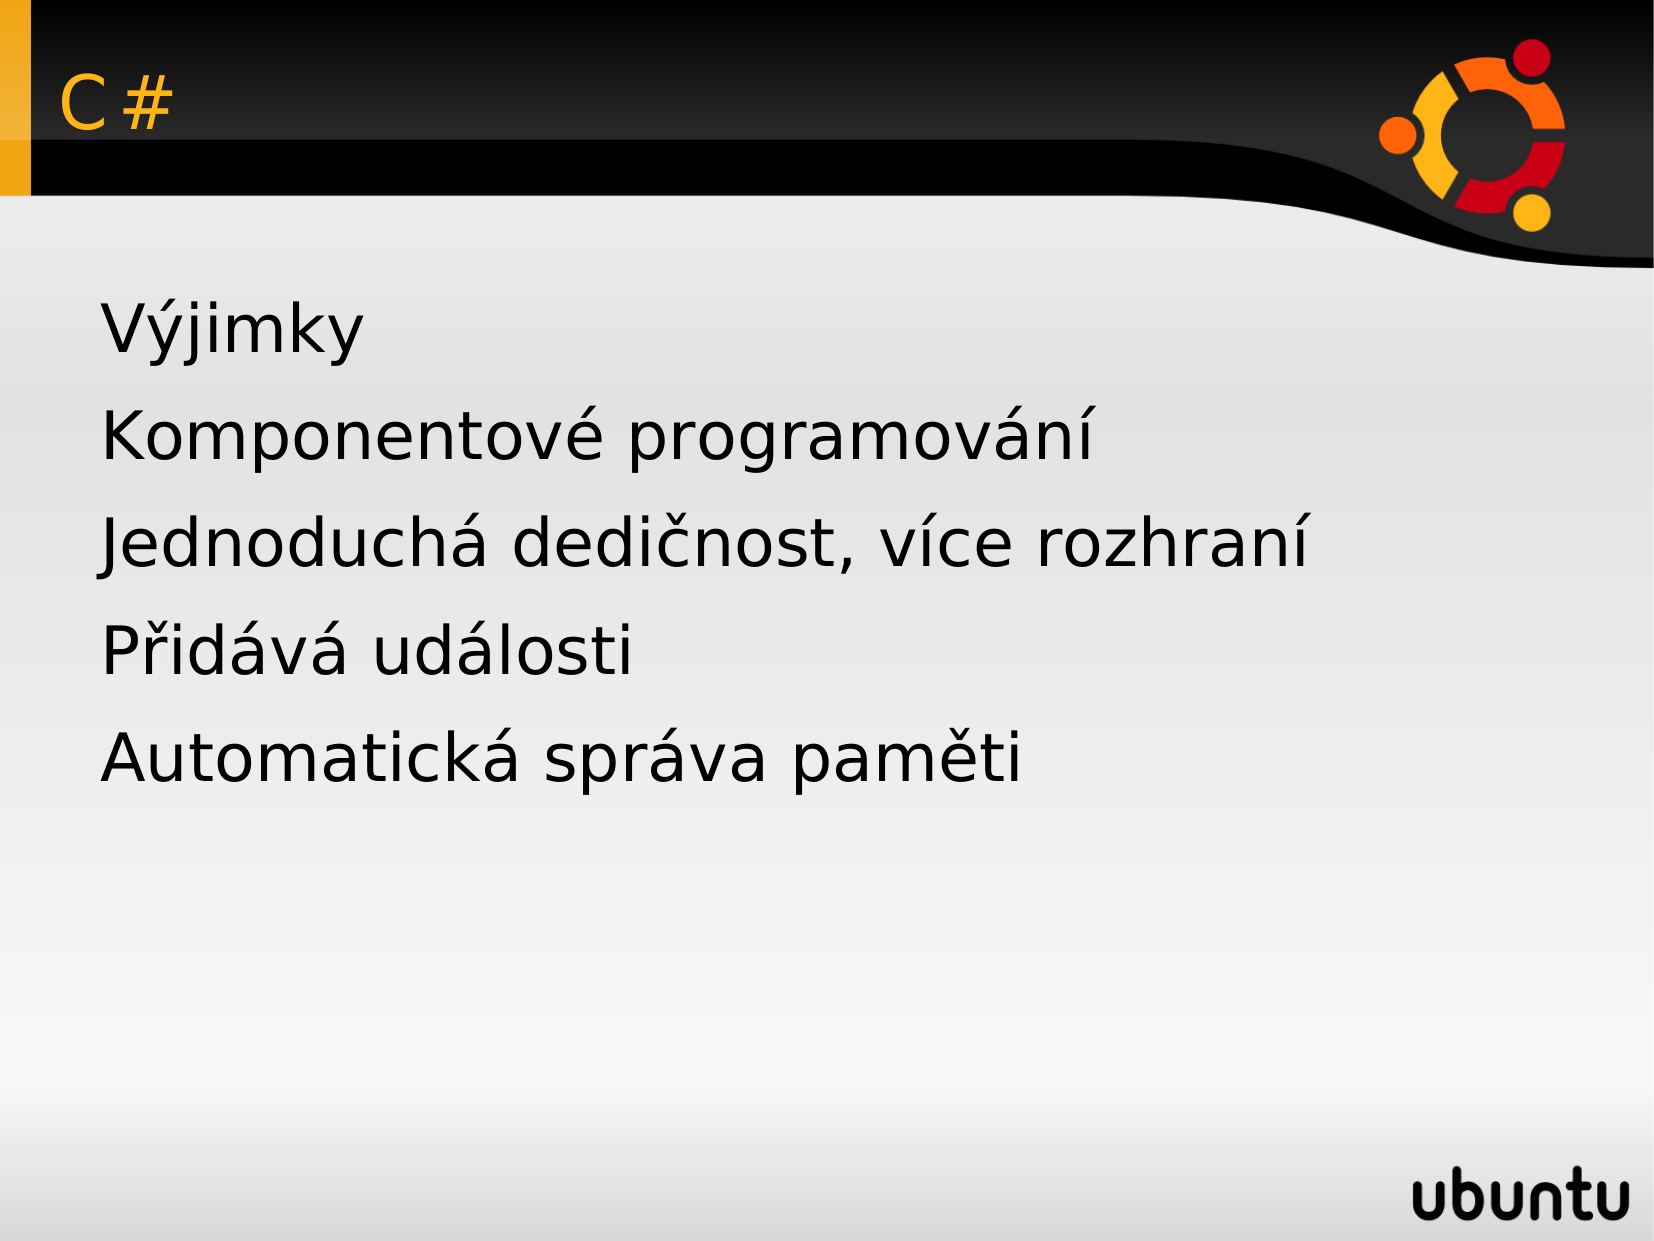

# C#
Výjimky
Komponentové programování
Jednoduchá dedičnost, více rozhraní
Přidává události
Automatická správa paměti